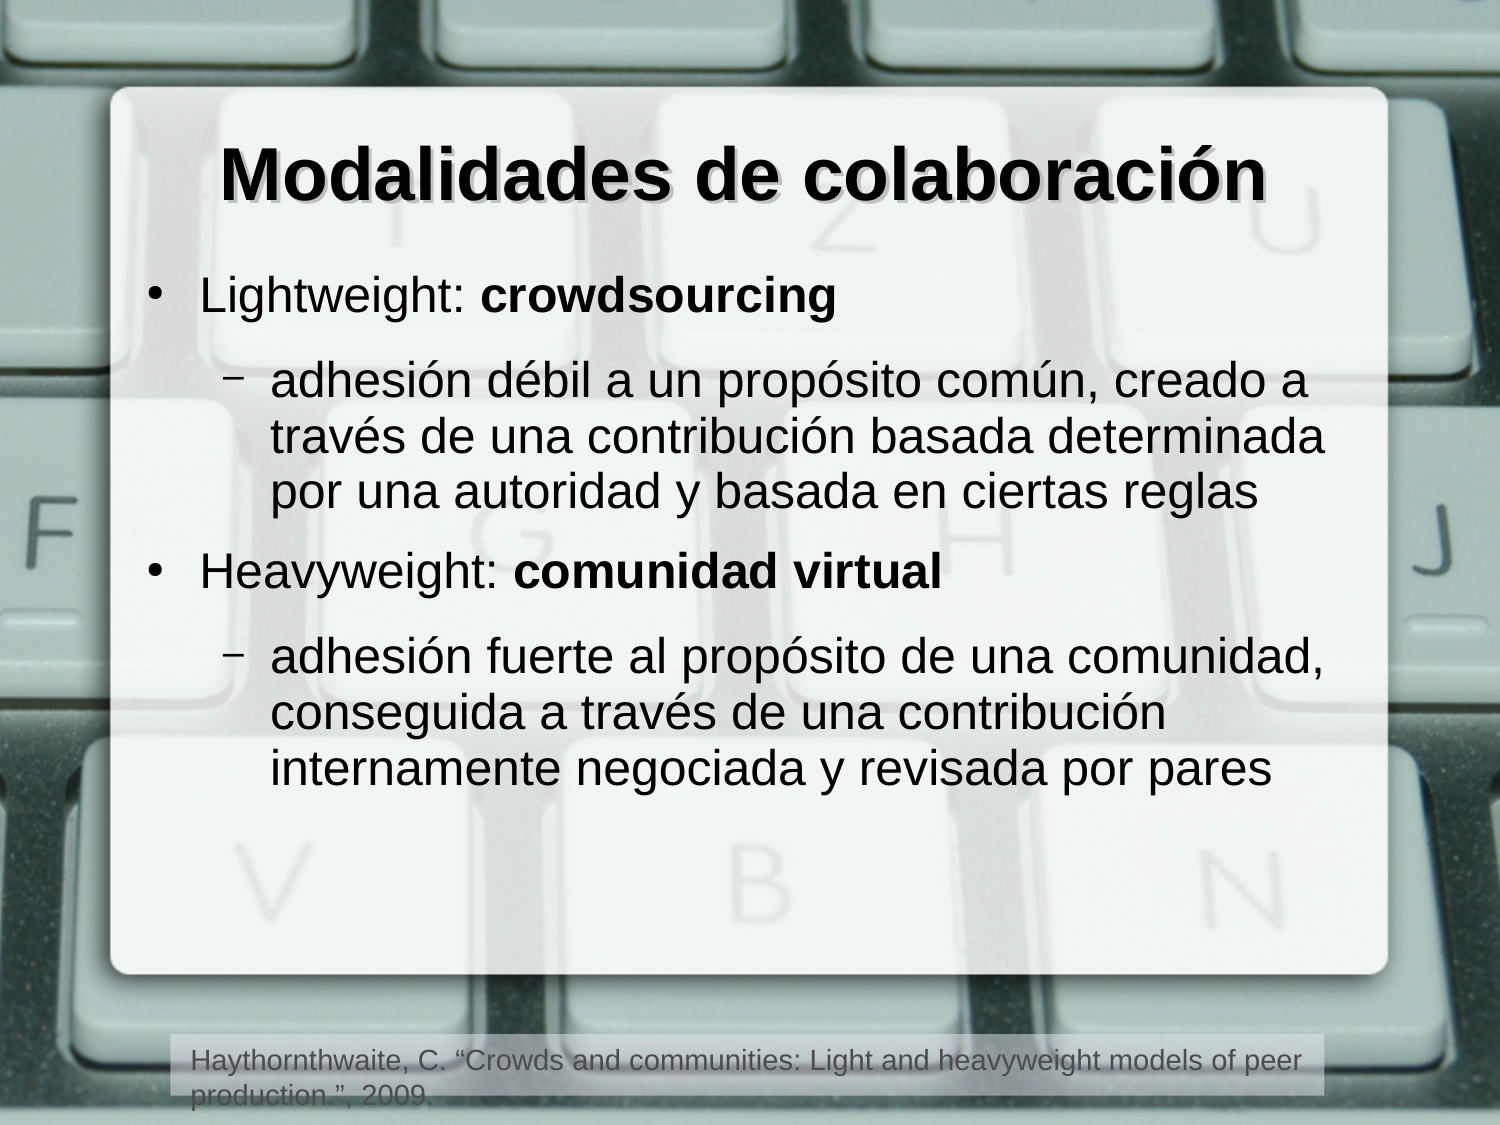

# Modalidades de colaboración
Lightweight: crowdsourcing
adhesión débil a un propósito común, creado a través de una contribución basada determinada por una autoridad y basada en ciertas reglas
Heavyweight: comunidad virtual
adhesión fuerte al propósito de una comunidad, conseguida a través de una contribución internamente negociada y revisada por pares
Haythornthwaite, C. “Crowds and communities: Light and heavyweight models of peer production.”, 2009.